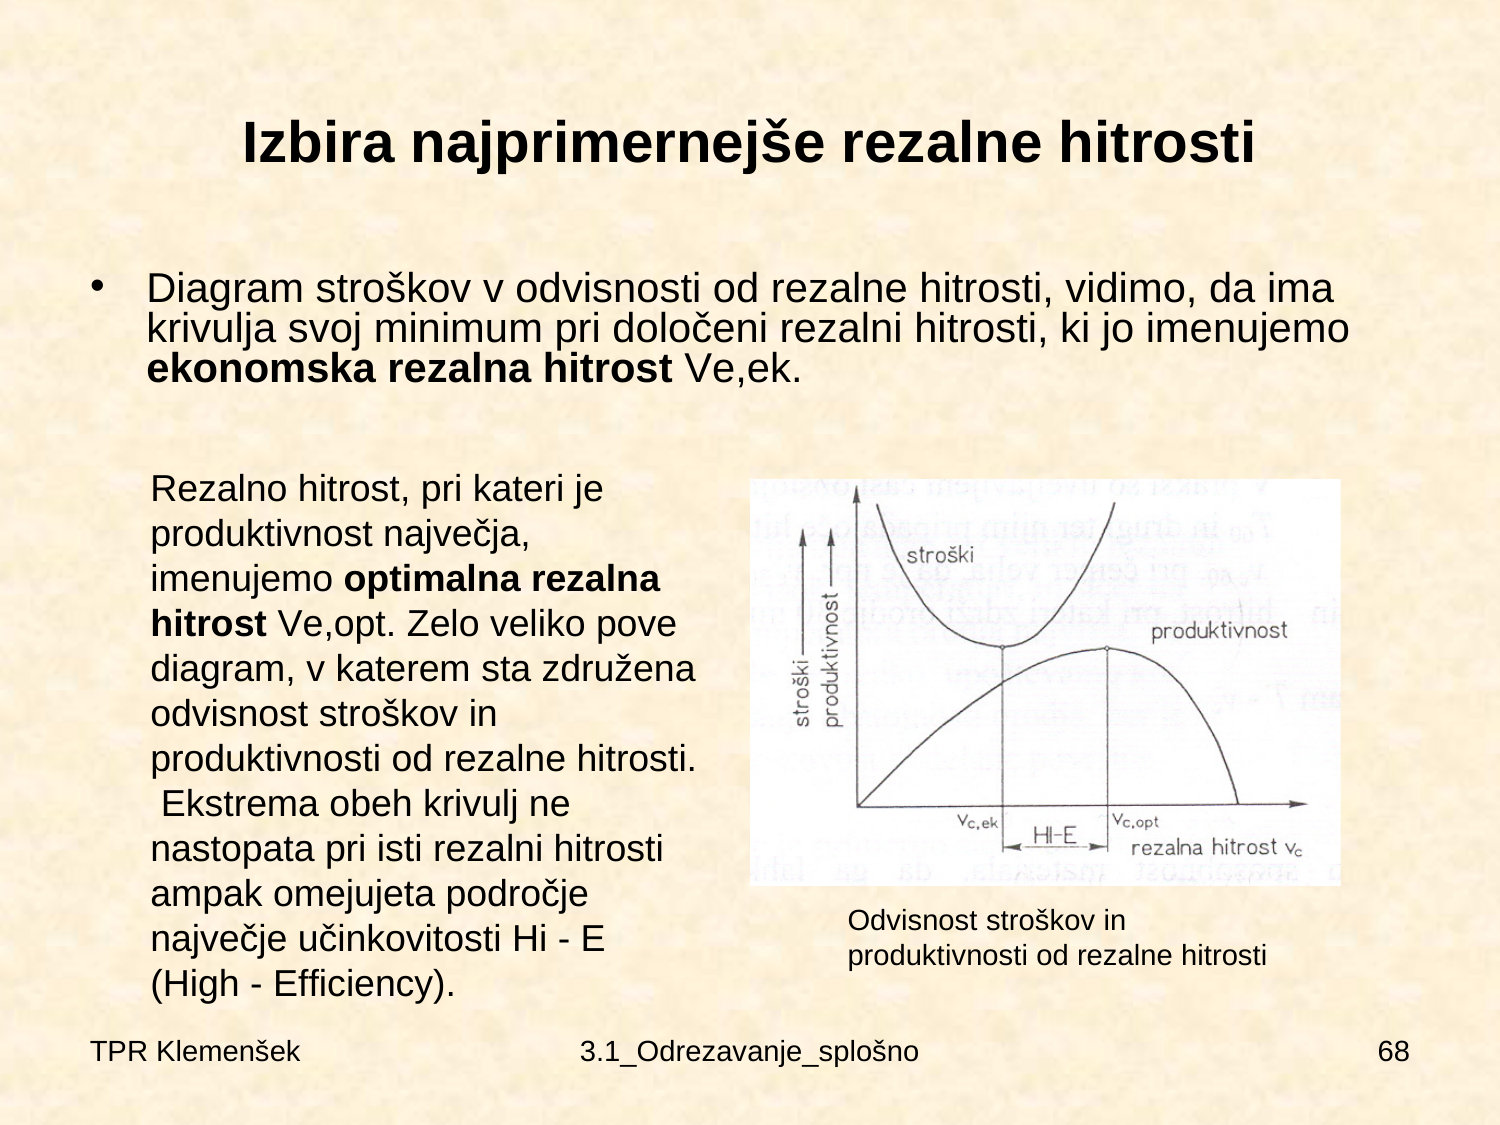

# Izbira najprimernejše rezalne hitrosti
Diagram stroškov v odvisnosti od rezalne hitrosti, vidimo, da ima krivulja svoj minimum pri določeni rezalni hitrosti, ki jo imenujemo ekonomska rezalna hitrost Ve,ek.
Rezalno hitrost, pri kateri je produktivnost največja, imenujemo optimalna rezalna hitrost Ve,opt. Zelo veliko pove diagram, v katerem sta združena odvisnost stroškov in produktivnosti od rezalne hitrosti. Ekstrema obeh krivulj ne nastopata pri isti rezalni hitrosti ampak omejujeta področje največje učinkovitosti Hi - E (High - Efficiency).
Odvisnost stroškov in produktivnosti od rezalne hitrosti
TPR Klemenšek
3.1_Odrezavanje_splošno